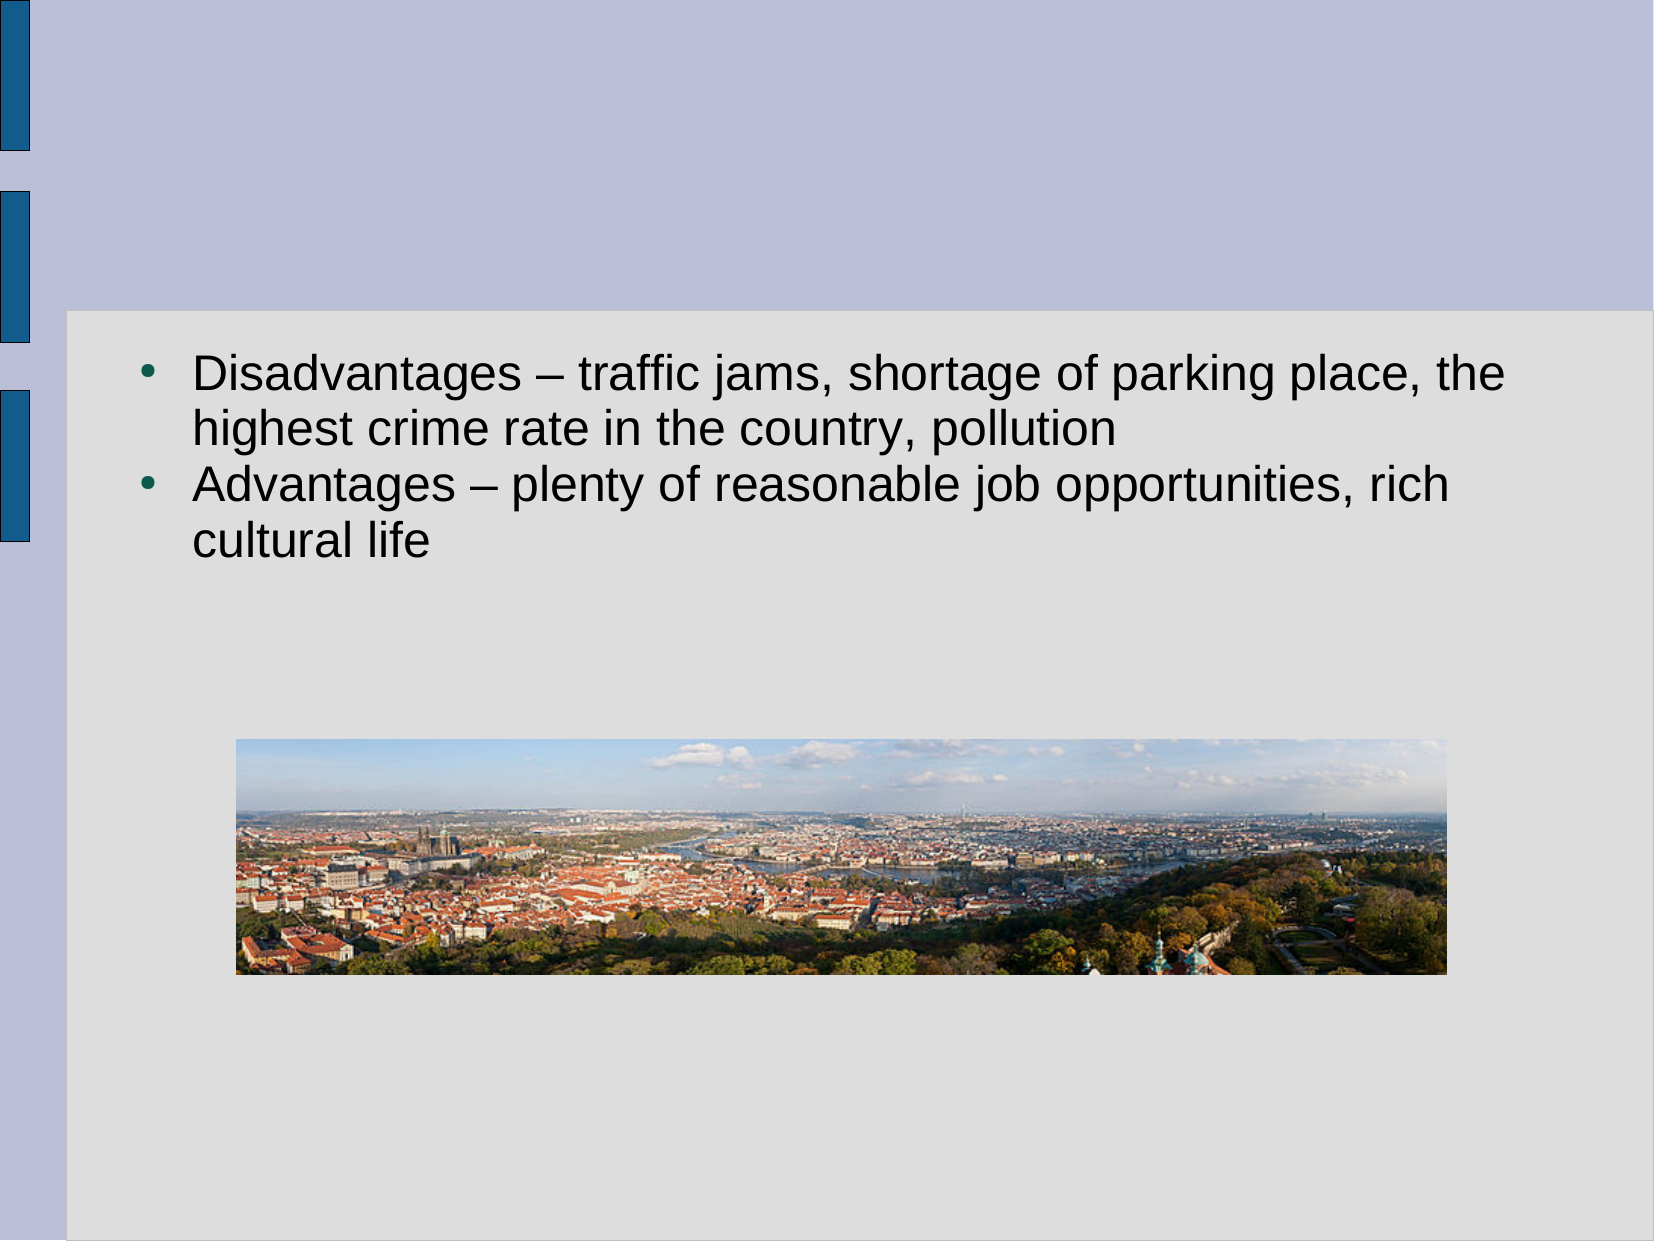

#
Disadvantages – traffic jams, shortage of parking place, the highest crime rate in the country, pollution
Advantages – plenty of reasonable job opportunities, rich cultural life